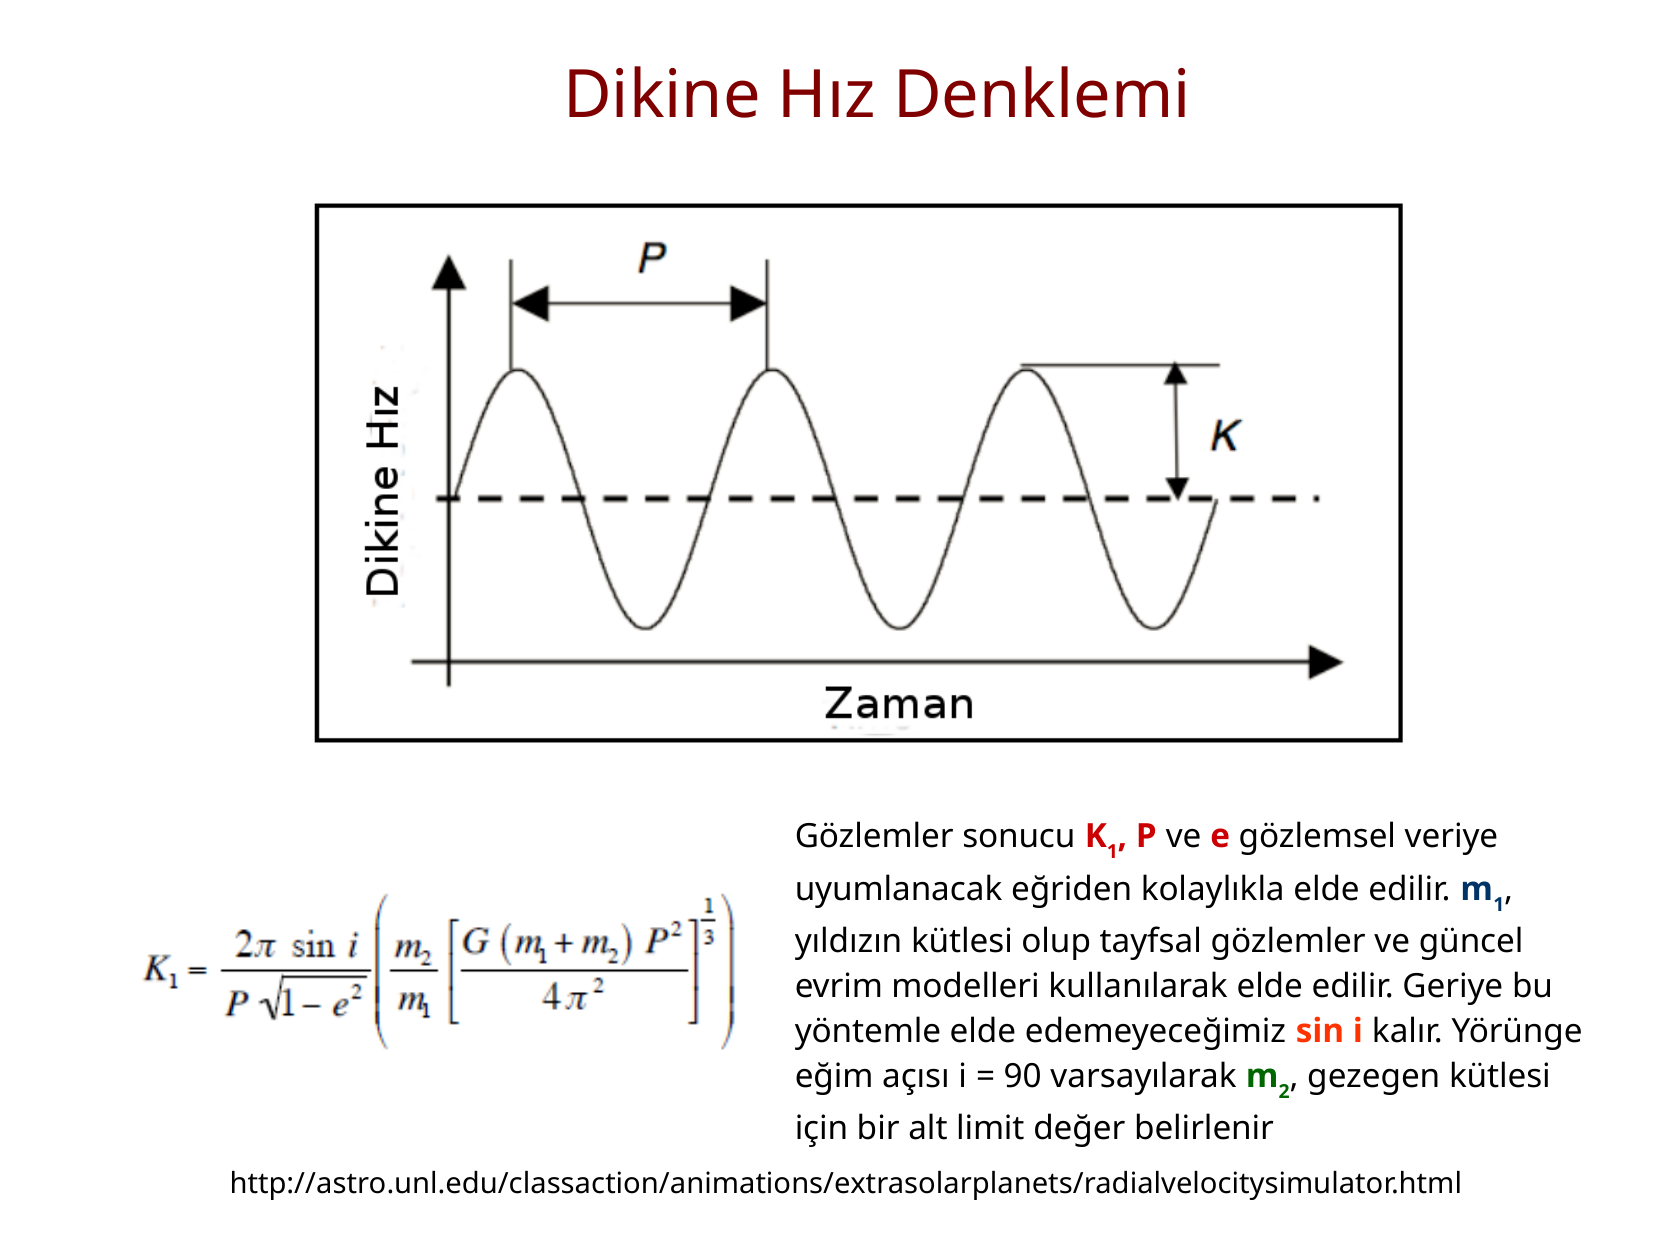

Dikine Hız Denklemi
Gözlemler sonucu K1, P ve e gözlemsel veriye uyumlanacak eğriden kolaylıkla elde edilir. m1, yıldızın kütlesi olup tayfsal gözlemler ve güncel evrim modelleri kullanılarak elde edilir. Geriye bu yöntemle elde edemeyeceğimiz sin i kalır. Yörünge eğim açısı i = 90 varsayılarak m2, gezegen kütlesi için bir alt limit değer belirlenir
# http://astro.unl.edu/classaction/animations/extrasolarplanets/radialvelocitysimulator.html